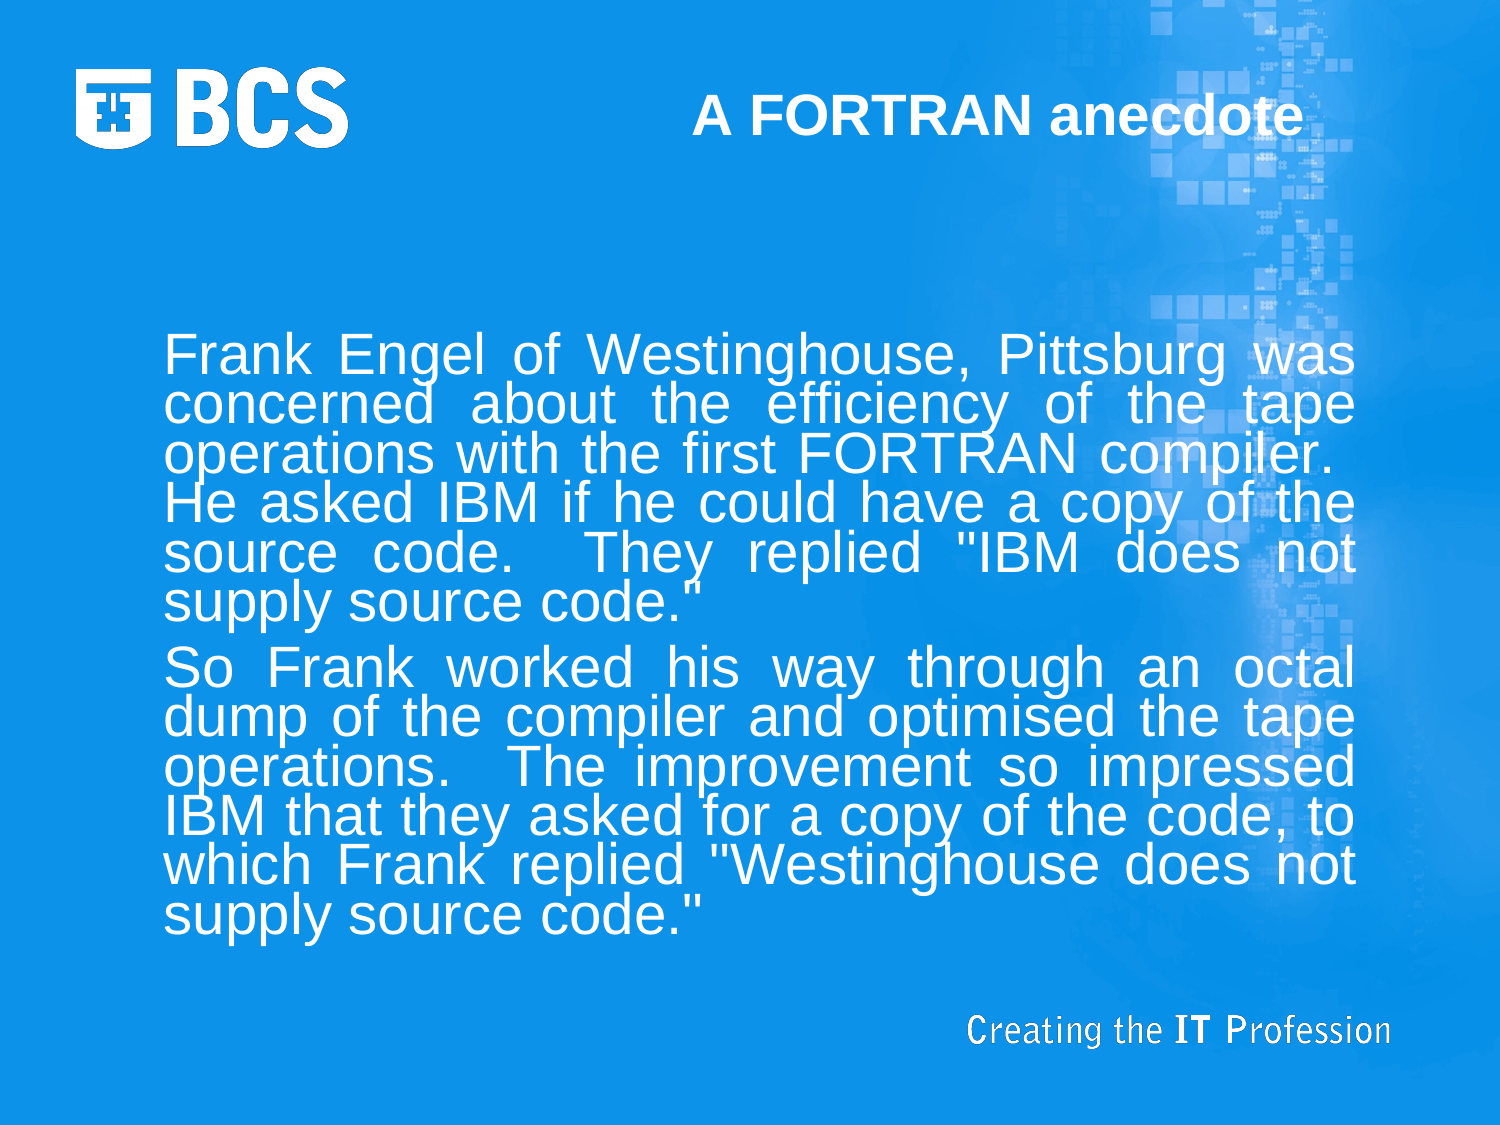

# A FORTRAN anecdote
Frank Engel of Westinghouse, Pittsburg was concerned about the efficiency of the tape operations with the first FORTRAN compiler. He asked IBM if he could have a copy of the source code. They replied "IBM does not supply source code."
So Frank worked his way through an octal dump of the compiler and optimised the tape operations. The improvement so impressed IBM that they asked for a copy of the code, to which Frank replied "Westinghouse does not supply source code."